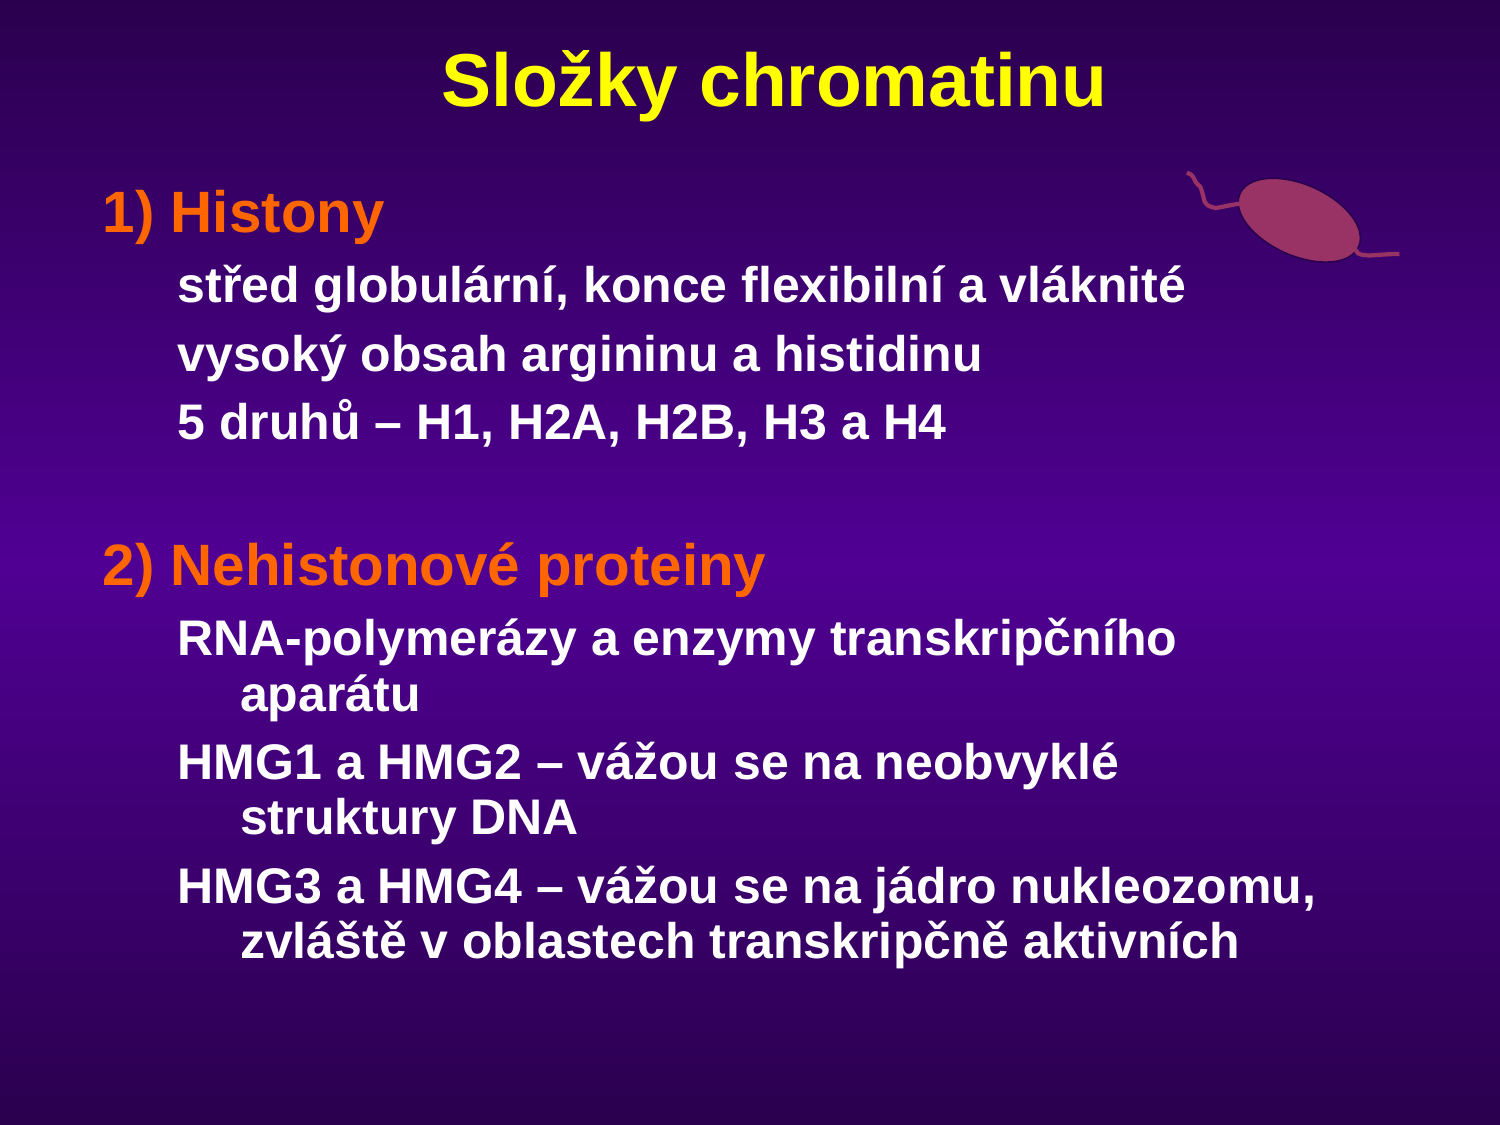

# Složky chromatinu
1) Histony
střed globulární, konce flexibilní a vláknité
vysoký obsah argininu a histidinu
5 druhů – H1, H2A, H2B, H3 a H4
2) Nehistonové proteiny
RNA-polymerázy a enzymy transkripčního aparátu
HMG1 a HMG2 – vážou se na neobvyklé struktury DNA
HMG3 a HMG4 – vážou se na jádro nukleozomu, zvláště v oblastech transkripčně aktivních